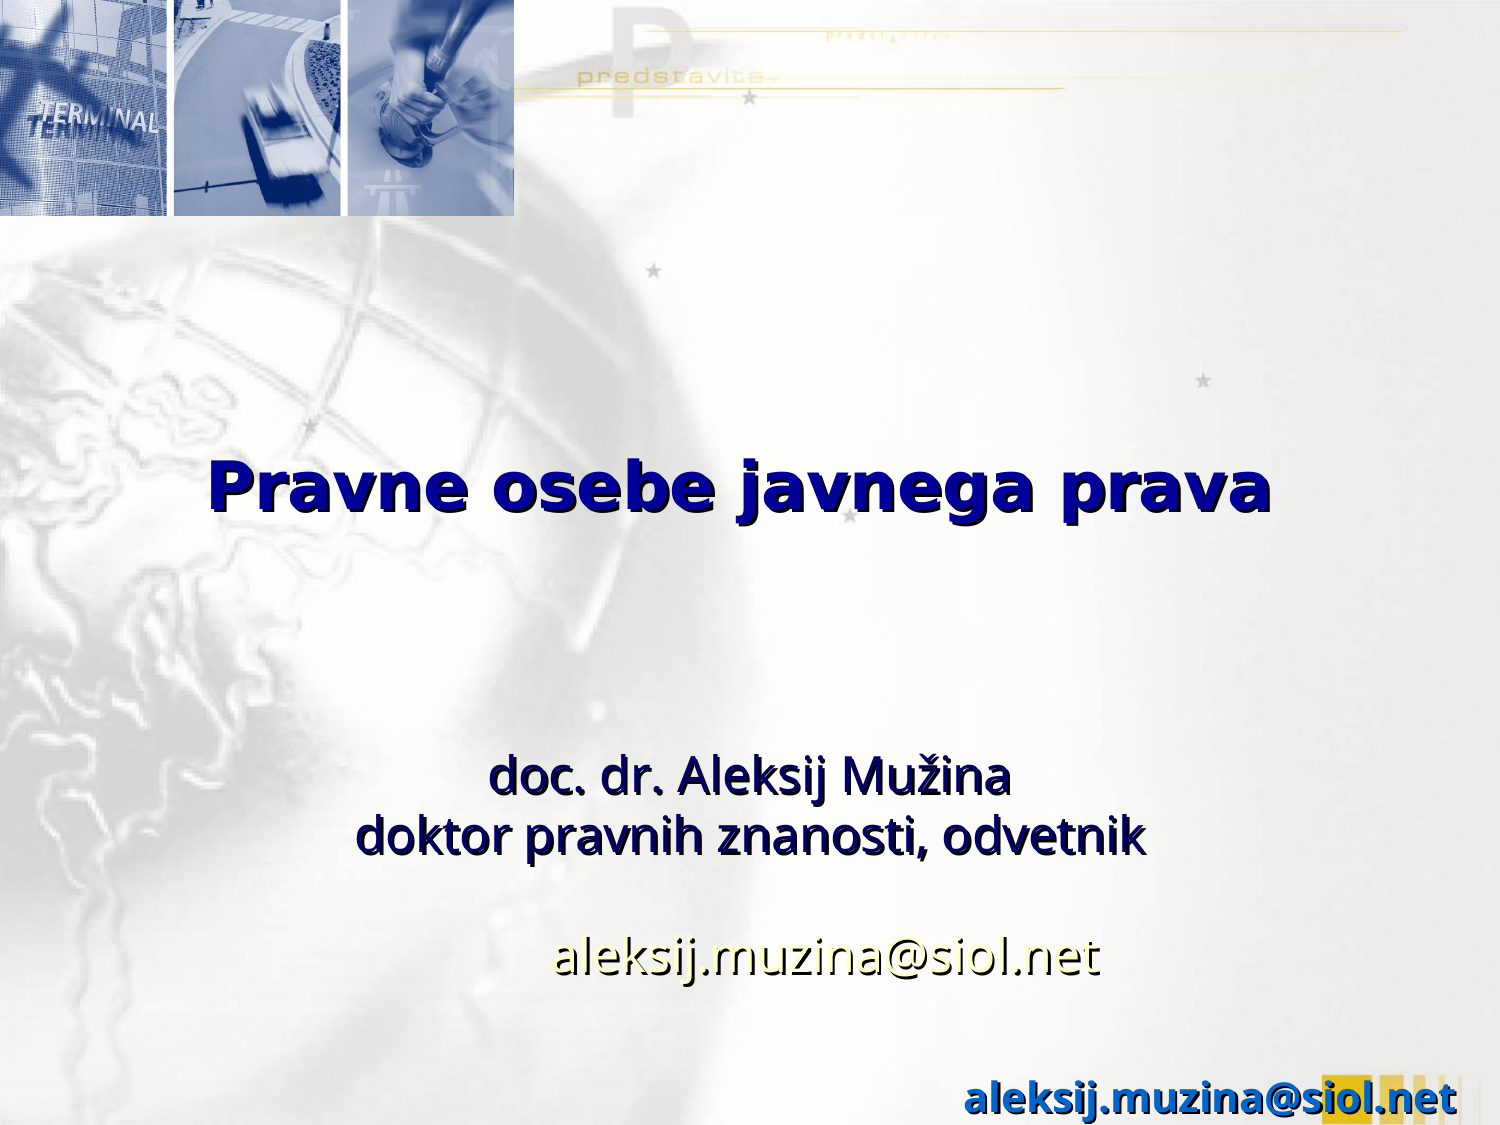

Pravne osebe javnega prava
doc. dr. Aleksij Mužina
doktor pravnih znanosti, odvetnik
aleksij.muzina@siol.net
aleksij.muzina@siol.net